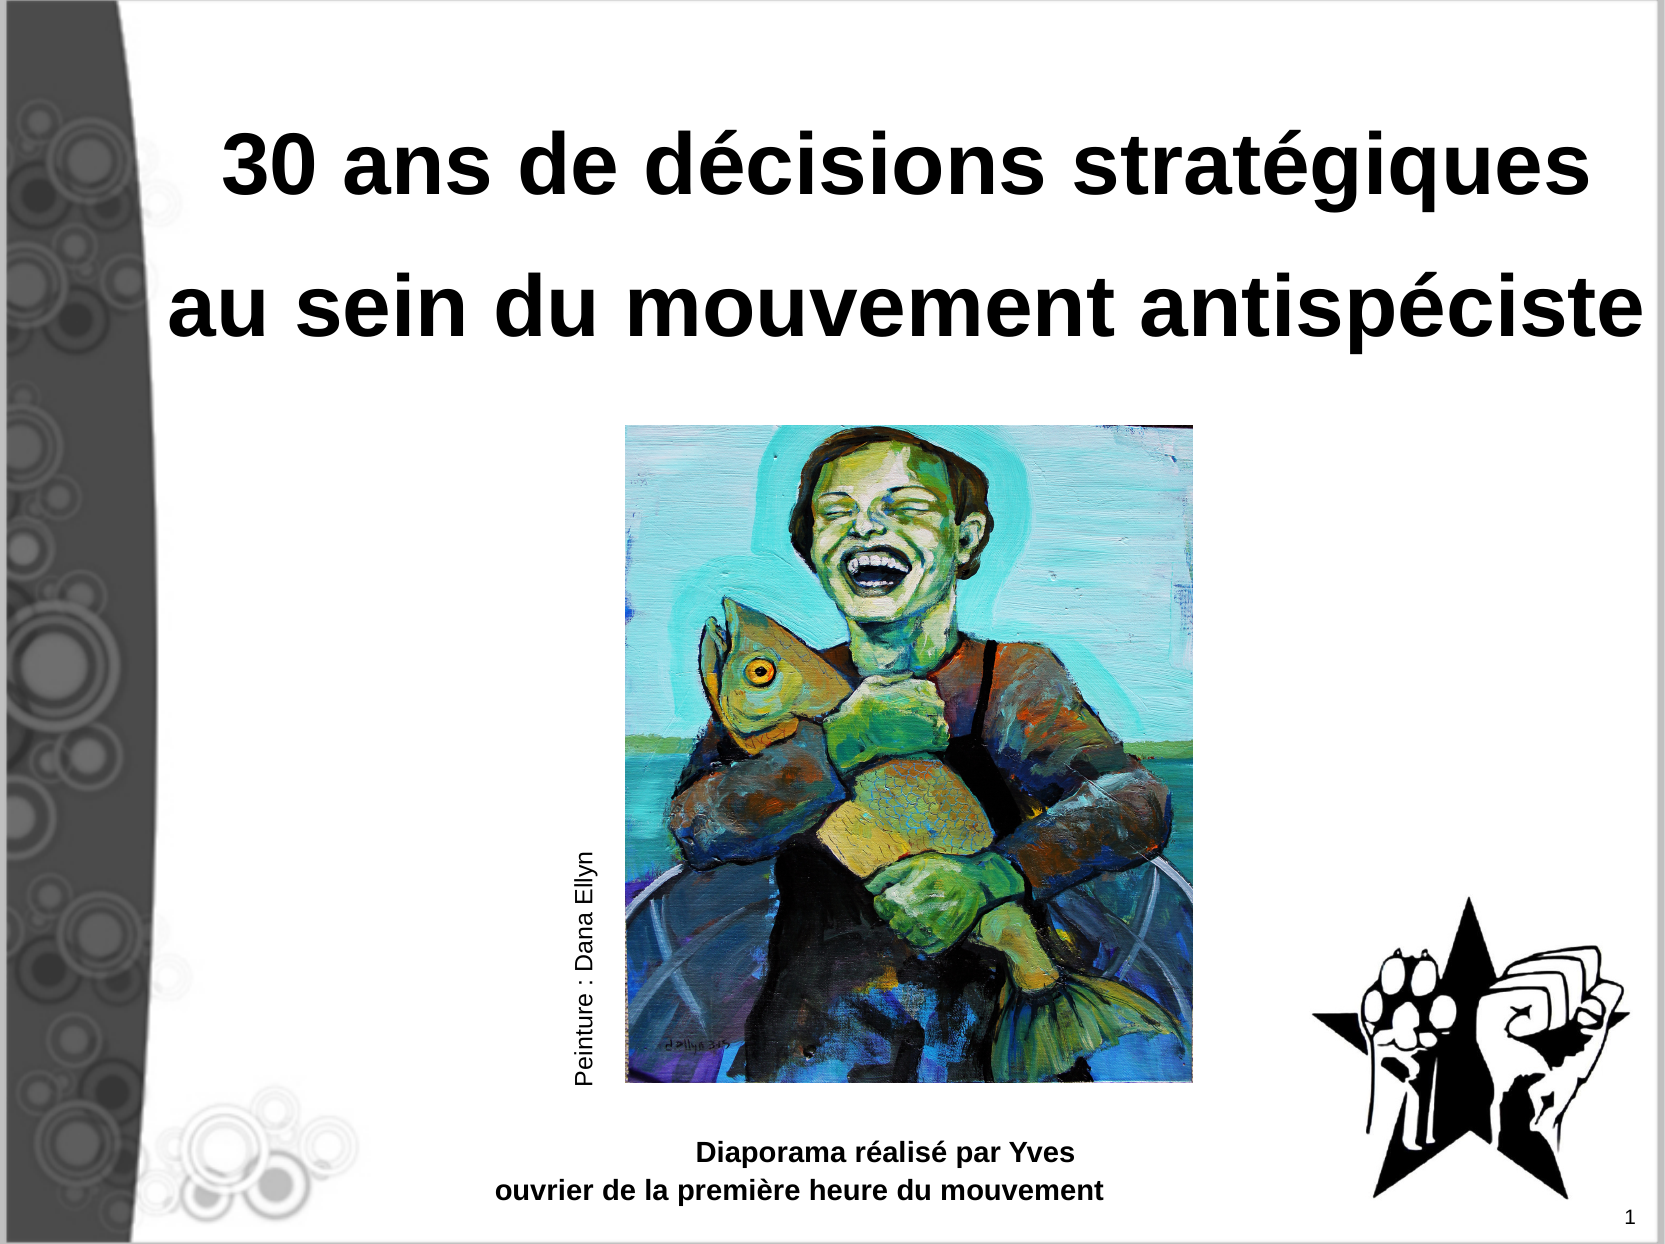

30 ans de décisions stratégiques
au sein du mouvement antispéciste
#
Peinture : Dana Ellyn
Diaporama réalisé par Yves
ouvrier de la première heure du mouvement
1